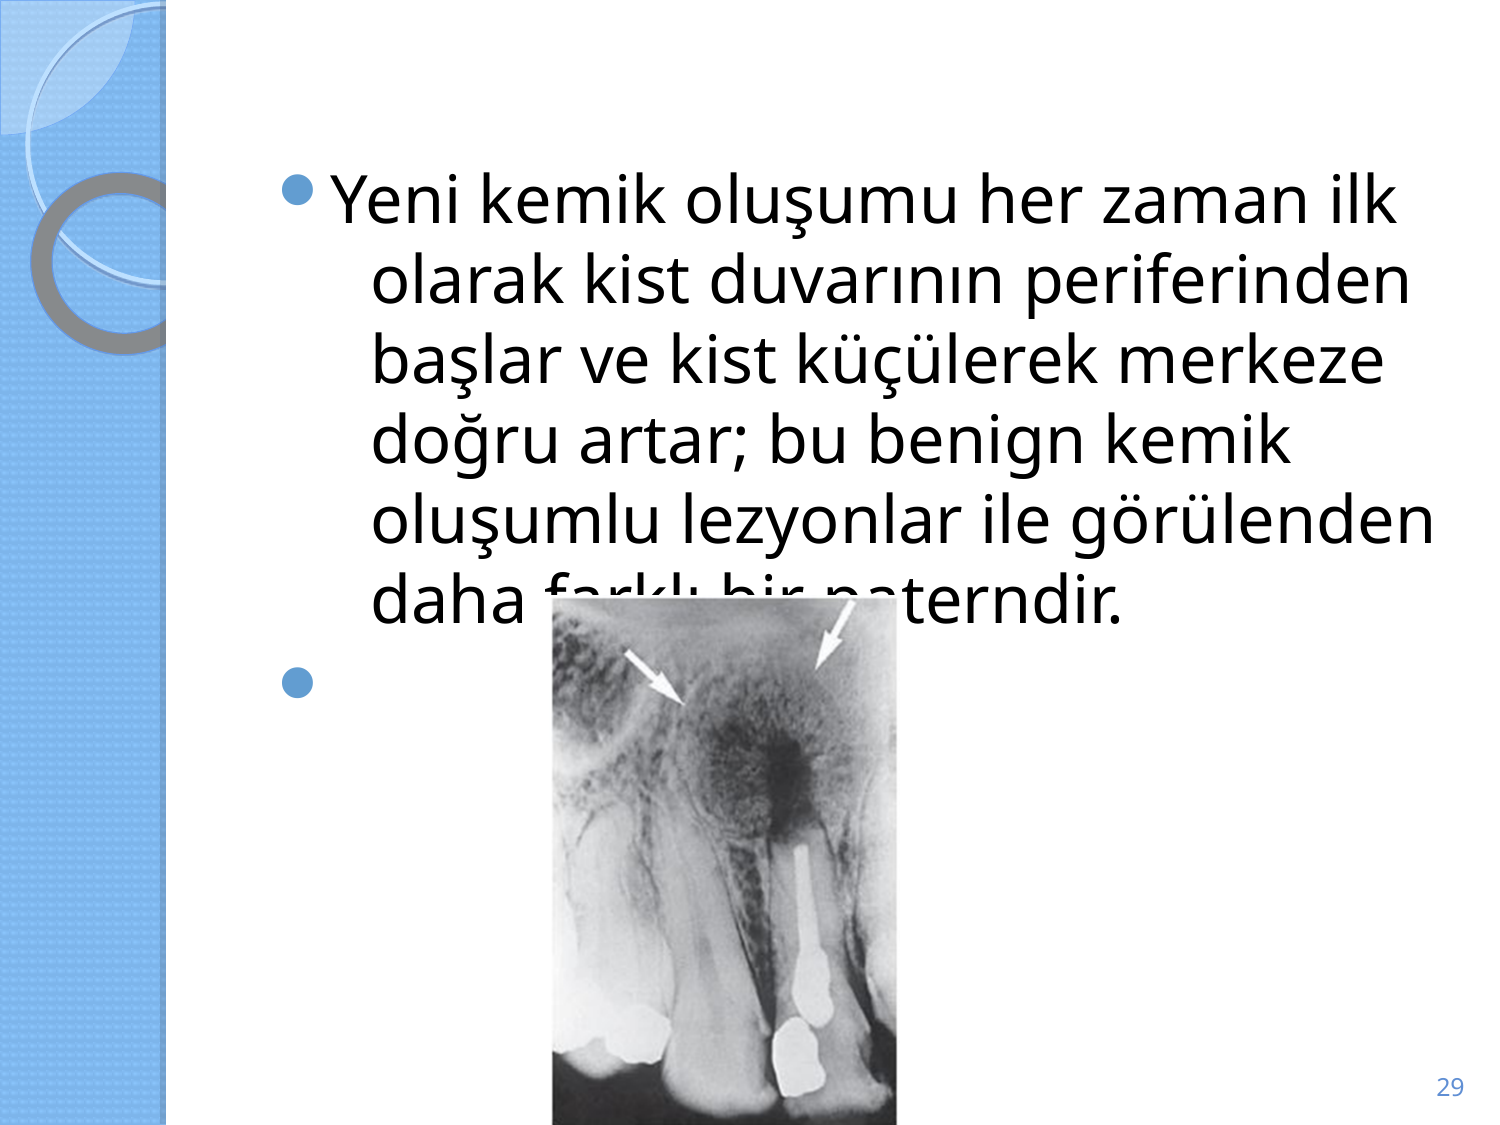

#
Yeni kemik oluşumu her zaman ilk olarak kist duvarının periferinden başlar ve kist küçülerek merkeze doğru artar; bu benign kemik oluşumlu lezyonlar ile görülenden daha farklı bir paterndir.
29